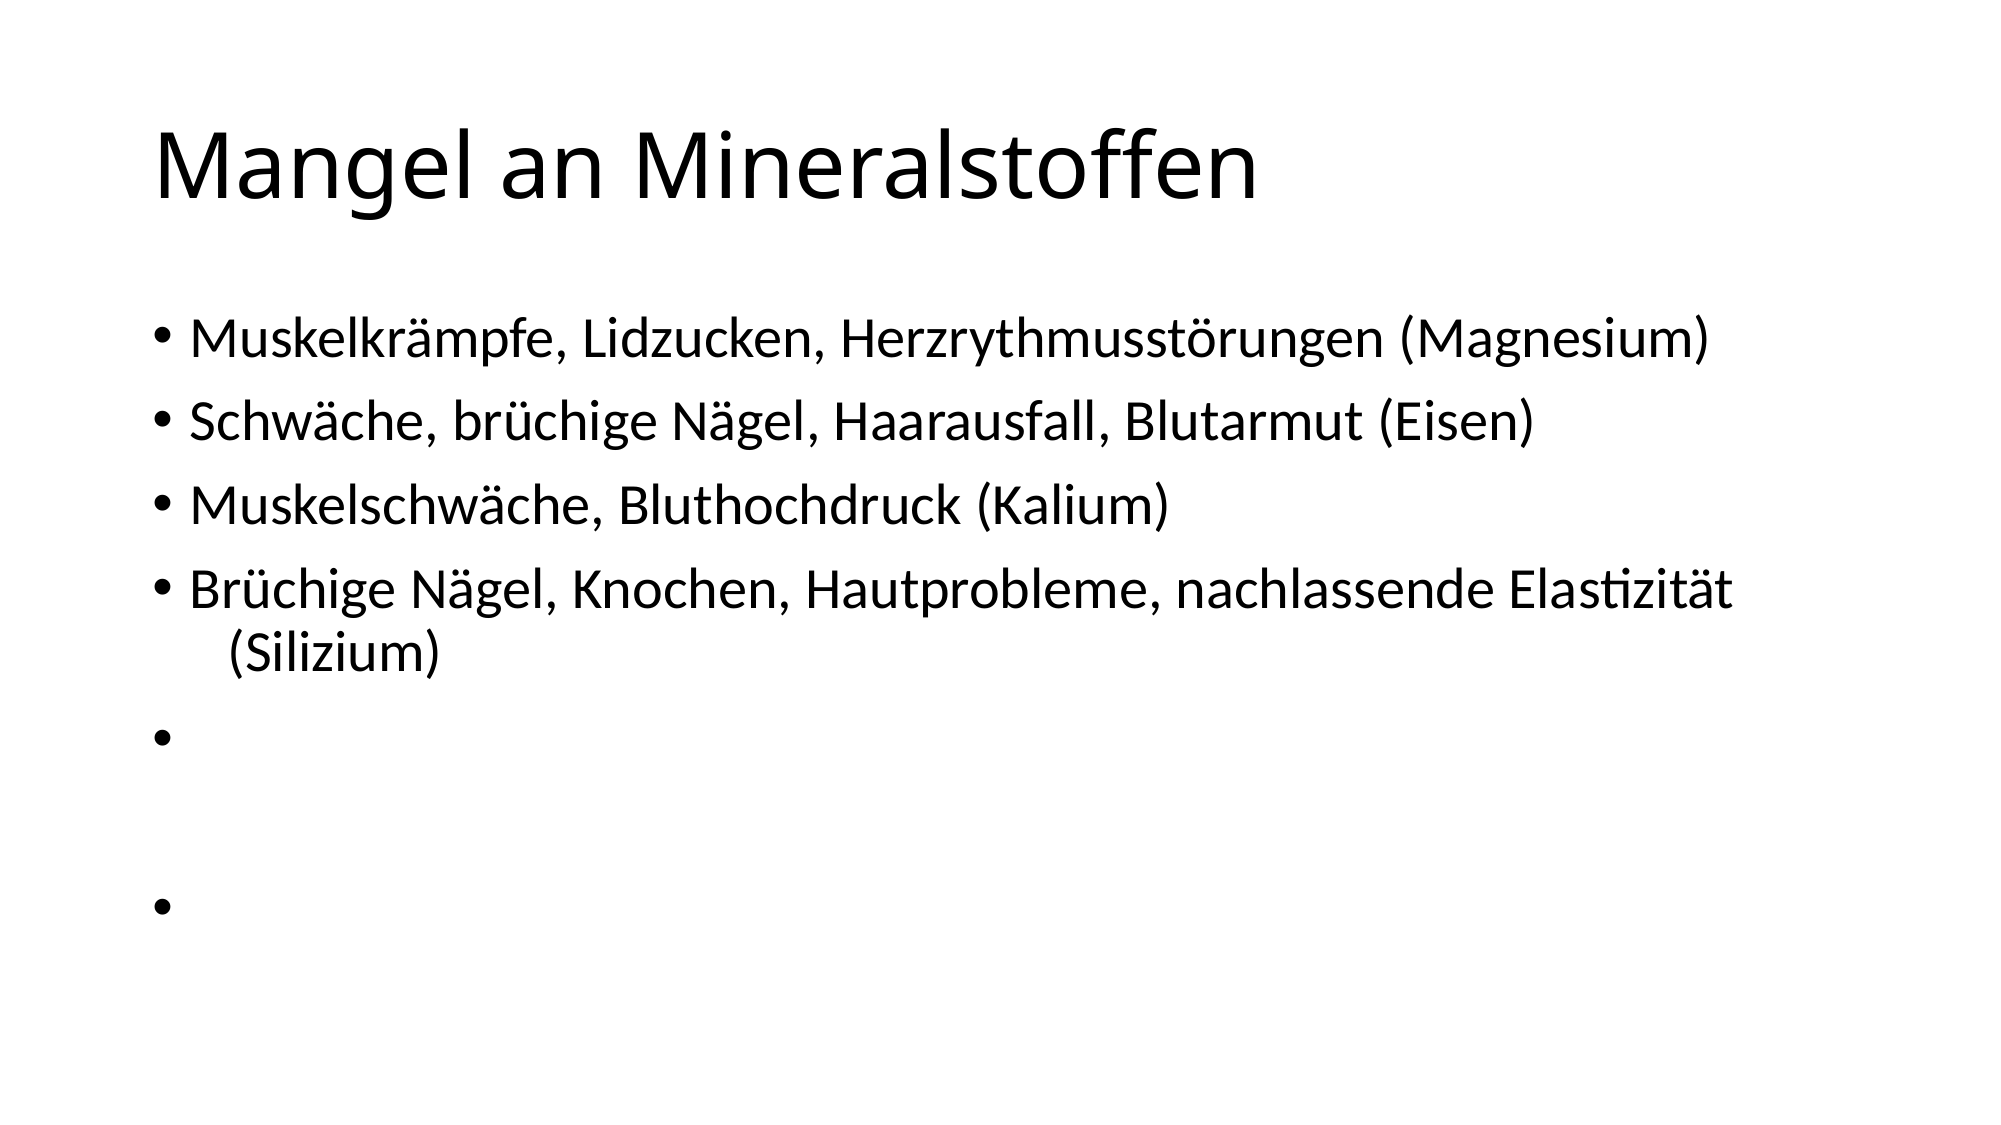

# Mangel an Mineralstoffen
Muskelkrämpfe, Lidzucken, Herzrythmusstörungen (Magnesium)
Schwäche, brüchige Nägel, Haarausfall, Blutarmut (Eisen)
Muskelschwäche, Bluthochdruck (Kalium)
Brüchige Nägel, Knochen, Hautprobleme, nachlassende Elastizität (Silizium)